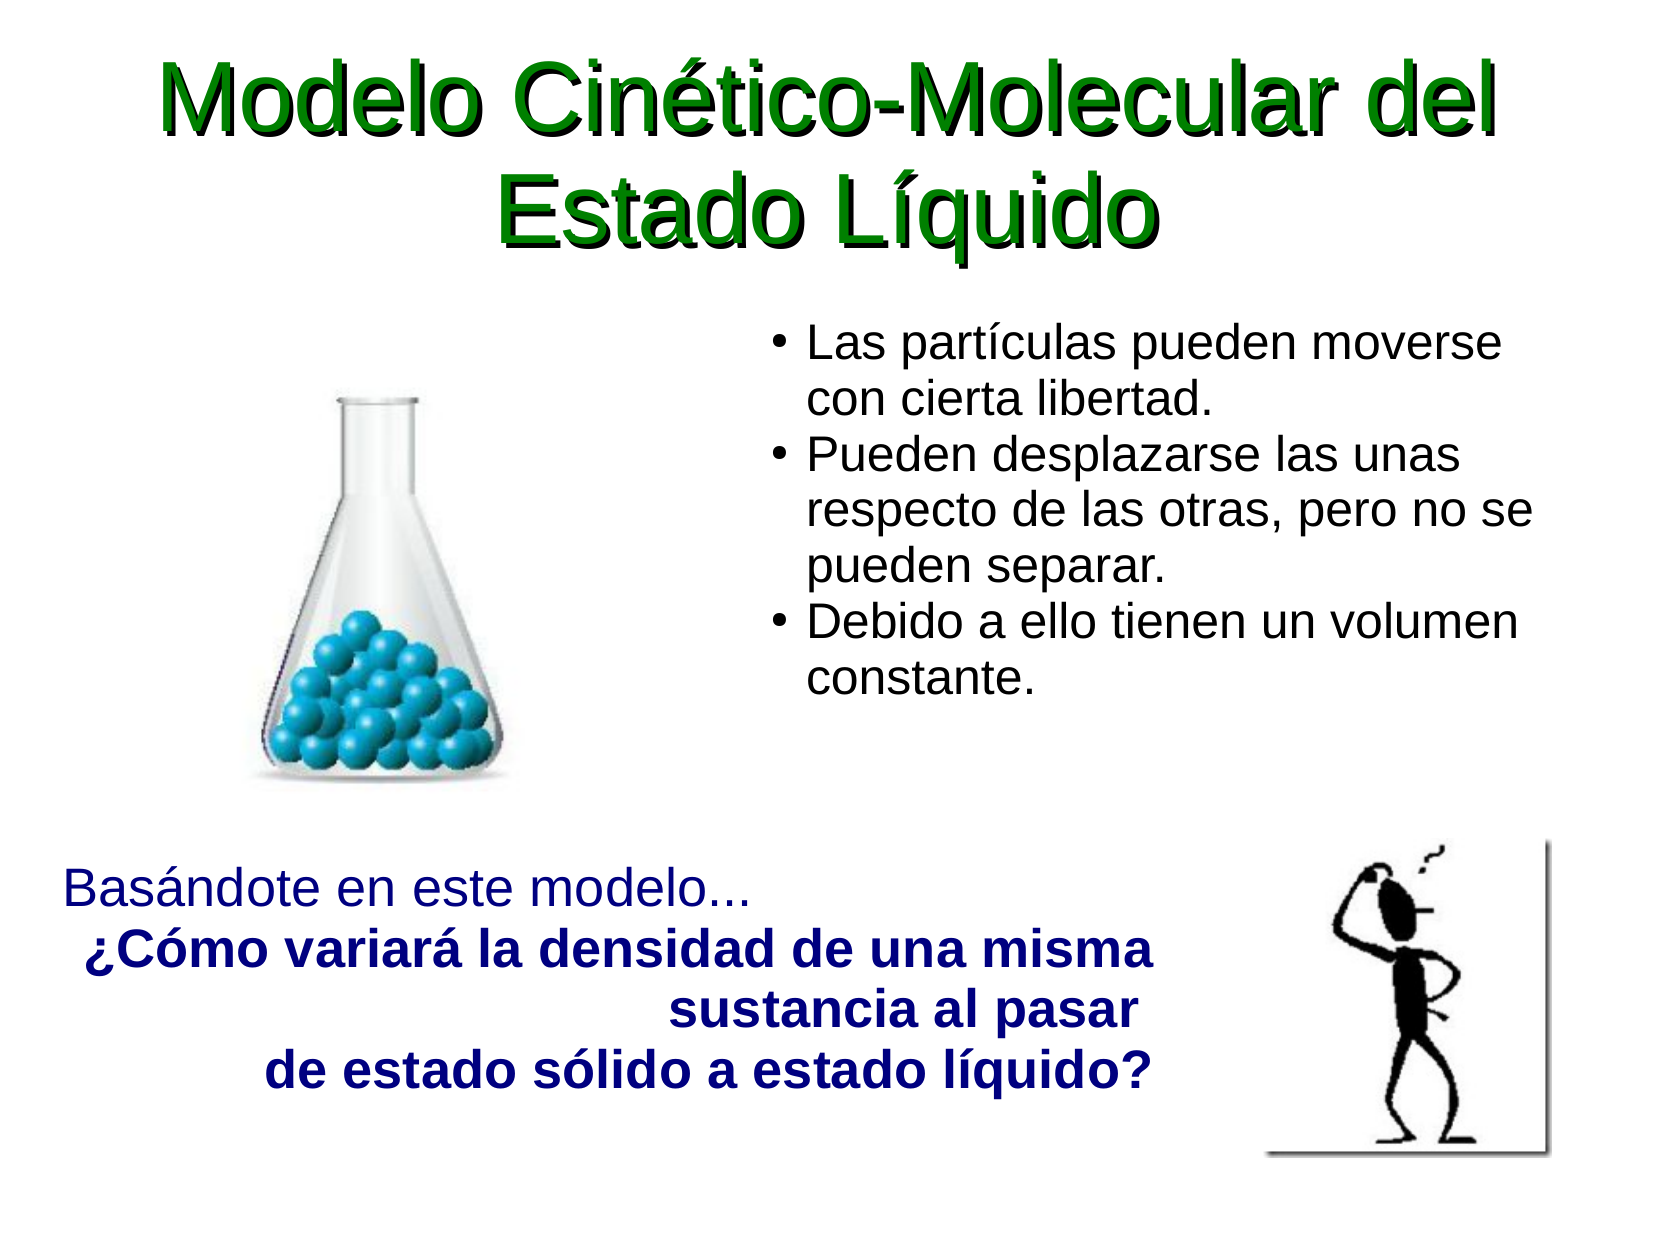

# Modelo Cinético-Molecular del Estado Líquido
Las partículas pueden moverse con cierta libertad.
Pueden desplazarse las unas respecto de las otras, pero no se pueden separar.
Debido a ello tienen un volumen constante.
Basándote en este modelo...
¿Cómo variará la densidad de una misma sustancia al pasar
de estado sólido a estado líquido?